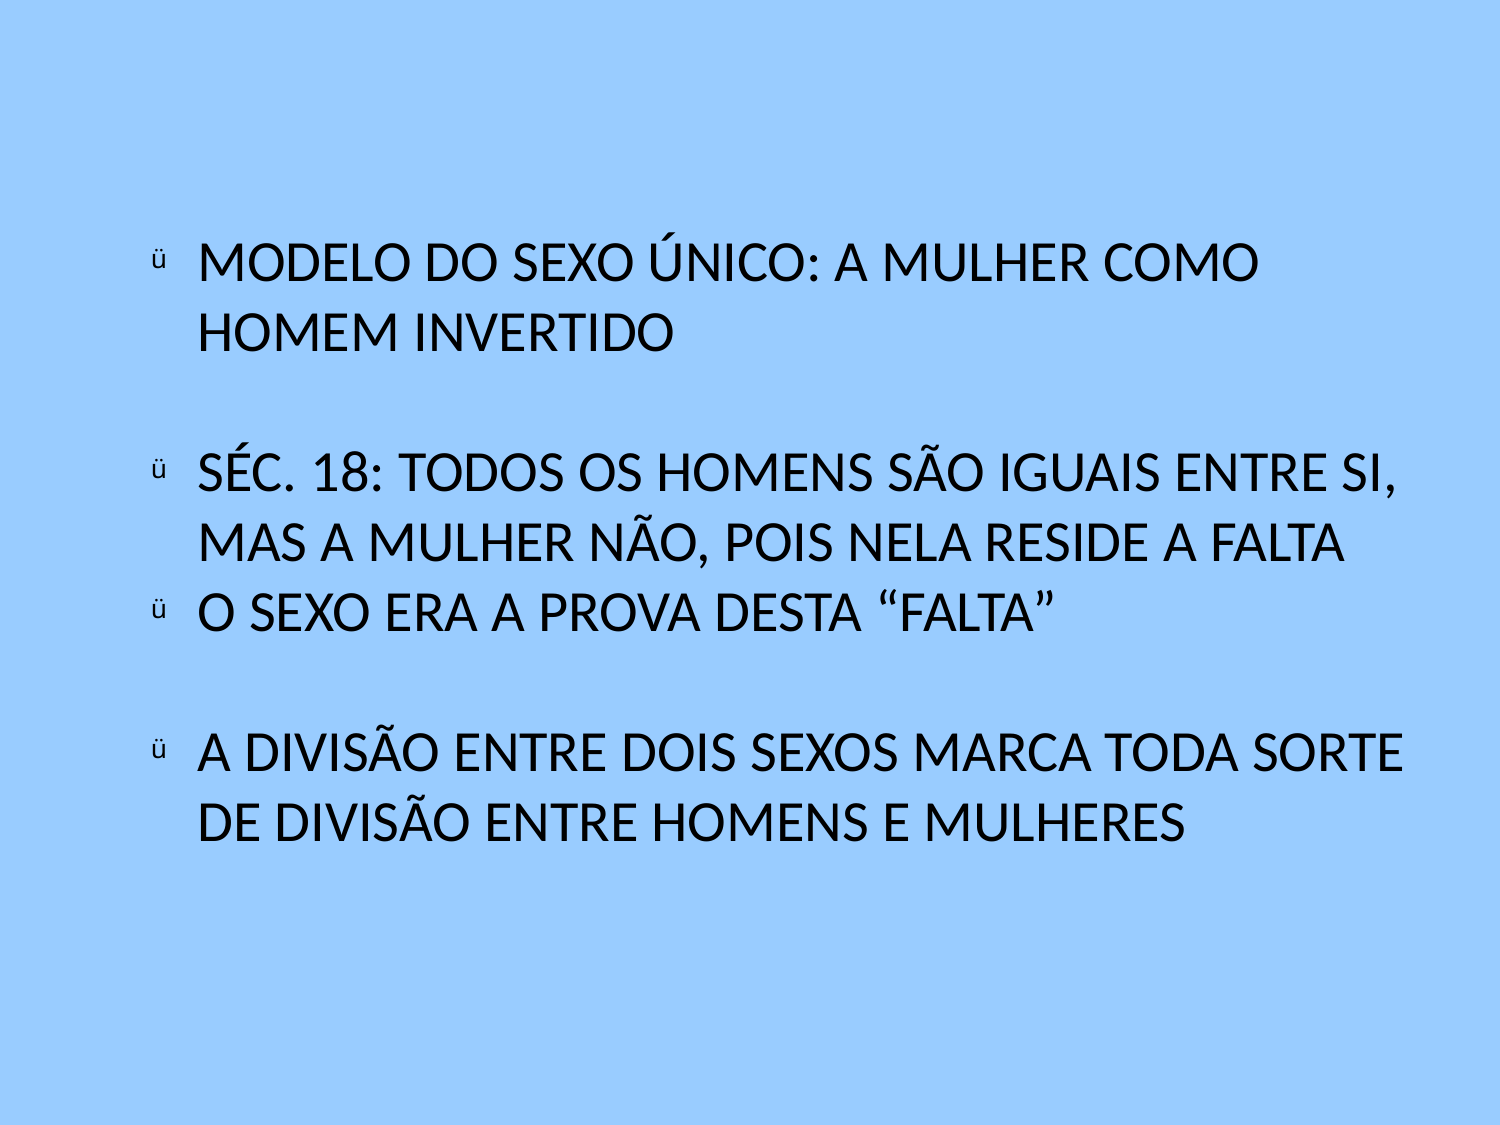

MODELO DO SEXO ÚNICO: A MULHER COMO HOMEM INVERTIDO
SÉC. 18: TODOS OS HOMENS SÃO IGUAIS ENTRE SI, MAS A MULHER NÃO, POIS NELA RESIDE A FALTA
O SEXO ERA A PROVA DESTA “FALTA”
A DIVISÃO ENTRE DOIS SEXOS MARCA TODA SORTE DE DIVISÃO ENTRE HOMENS E MULHERES